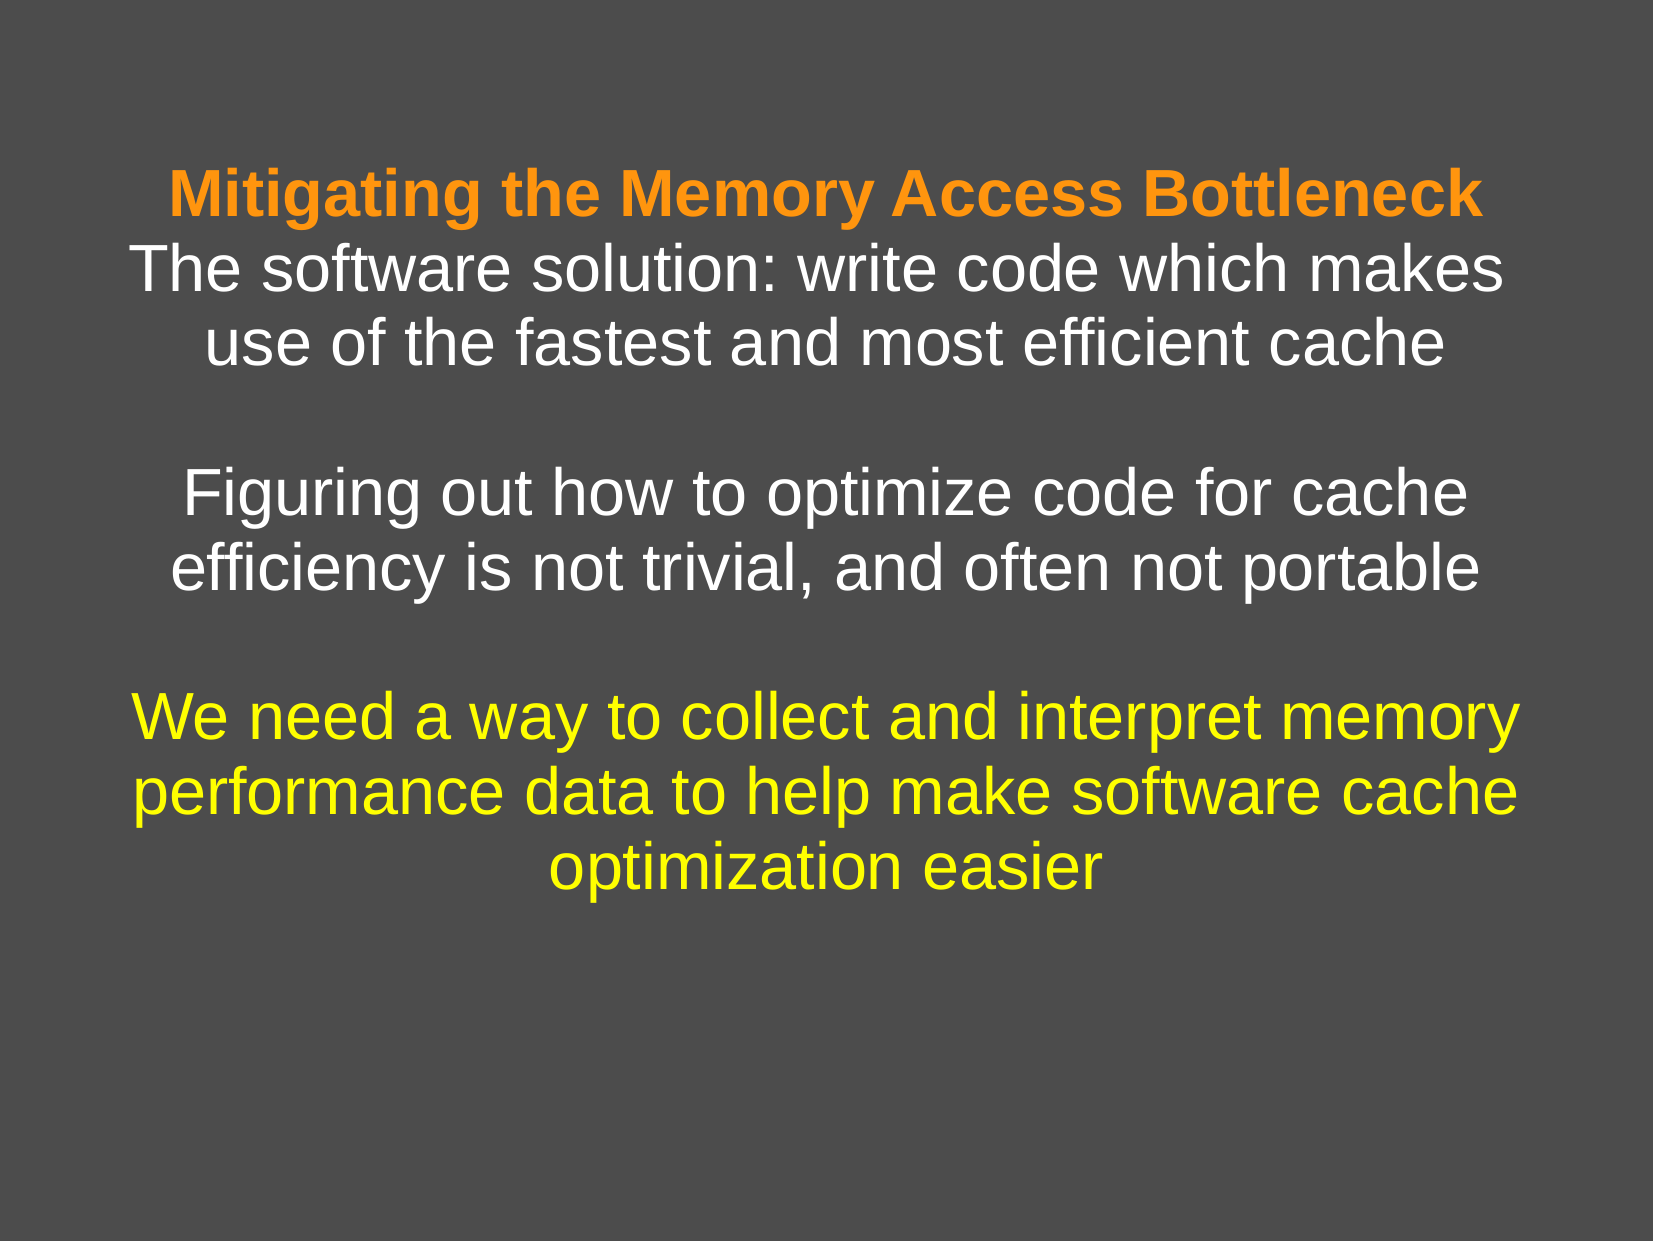

# Mitigating the Memory Access Bottleneck
The software solution: write code which makes use of the fastest and most efficient cache
Figuring out how to optimize code for cache efficiency is not trivial, and often not portable
We need a way to collect and interpret memory performance data to help make software cache optimization easier